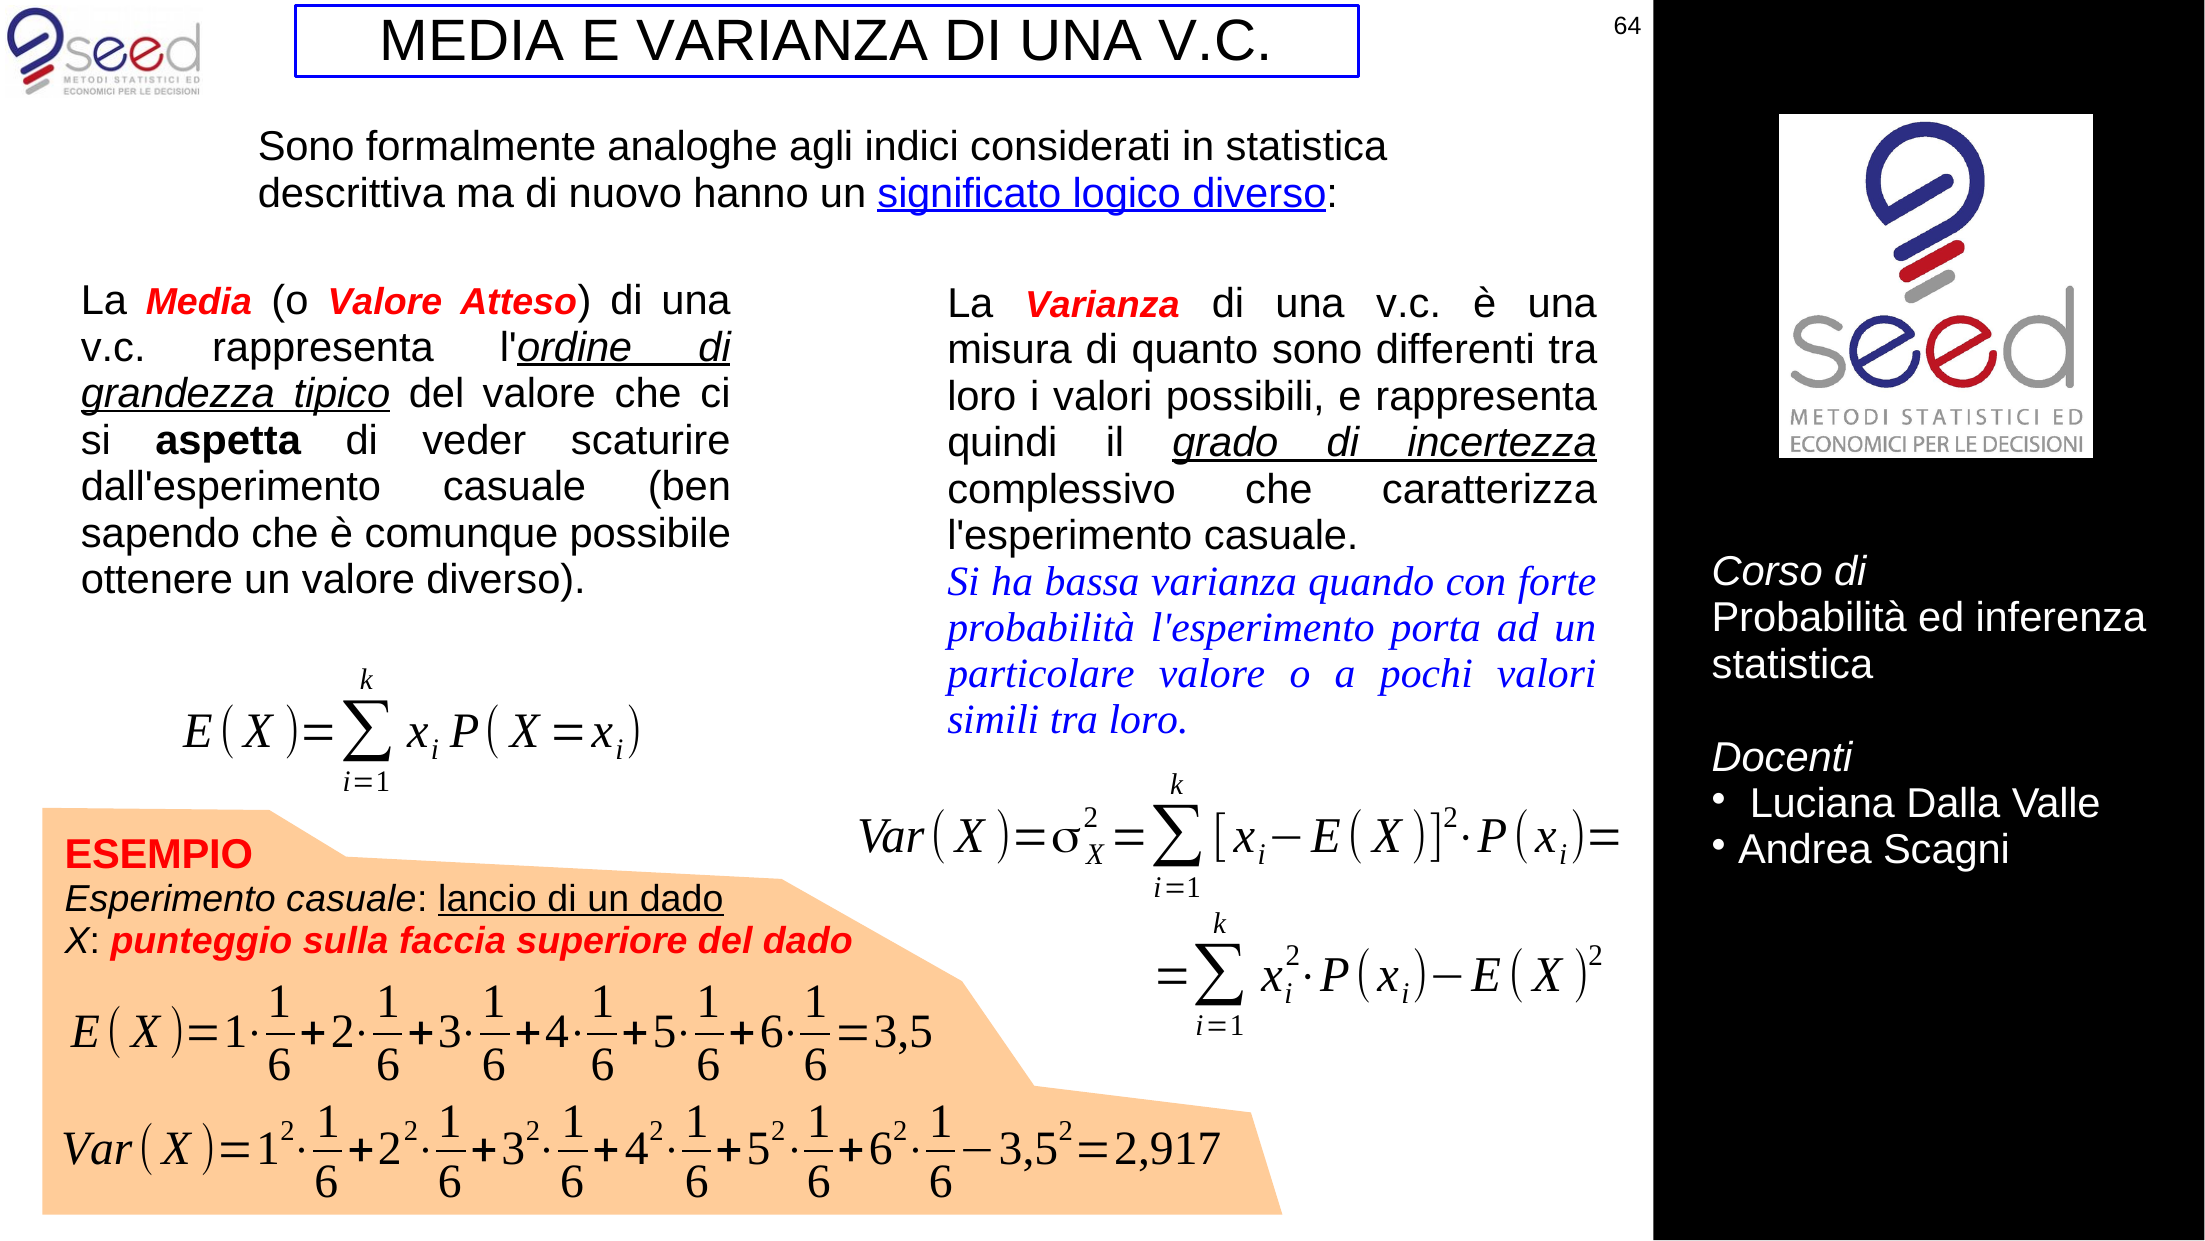

MEDIA E VARIANZA DI UNA V.C.
Sono formalmente analoghe agli indici considerati in statistica descrittiva ma di nuovo hanno un significato logico diverso:
La Media (o Valore Atteso) di una v.c. rappresenta l'ordine di grandezza tipico del valore che ci si aspetta di veder scaturire dall'esperimento casuale (ben sapendo che è comunque possibile ottenere un valore diverso).
La Varianza di una v.c. è una misura di quanto sono differenti tra loro i valori possibili, e rappresenta quindi il grado di incertezza complessivo che caratterizza l'esperimento casuale.
Si ha bassa varianza quando con forte probabilità l'esperimento porta ad un particolare valore o a pochi valori simili tra loro.
ESEMPIO
Esperimento casuale: lancio di un dado
X: punteggio sulla faccia superiore del dado